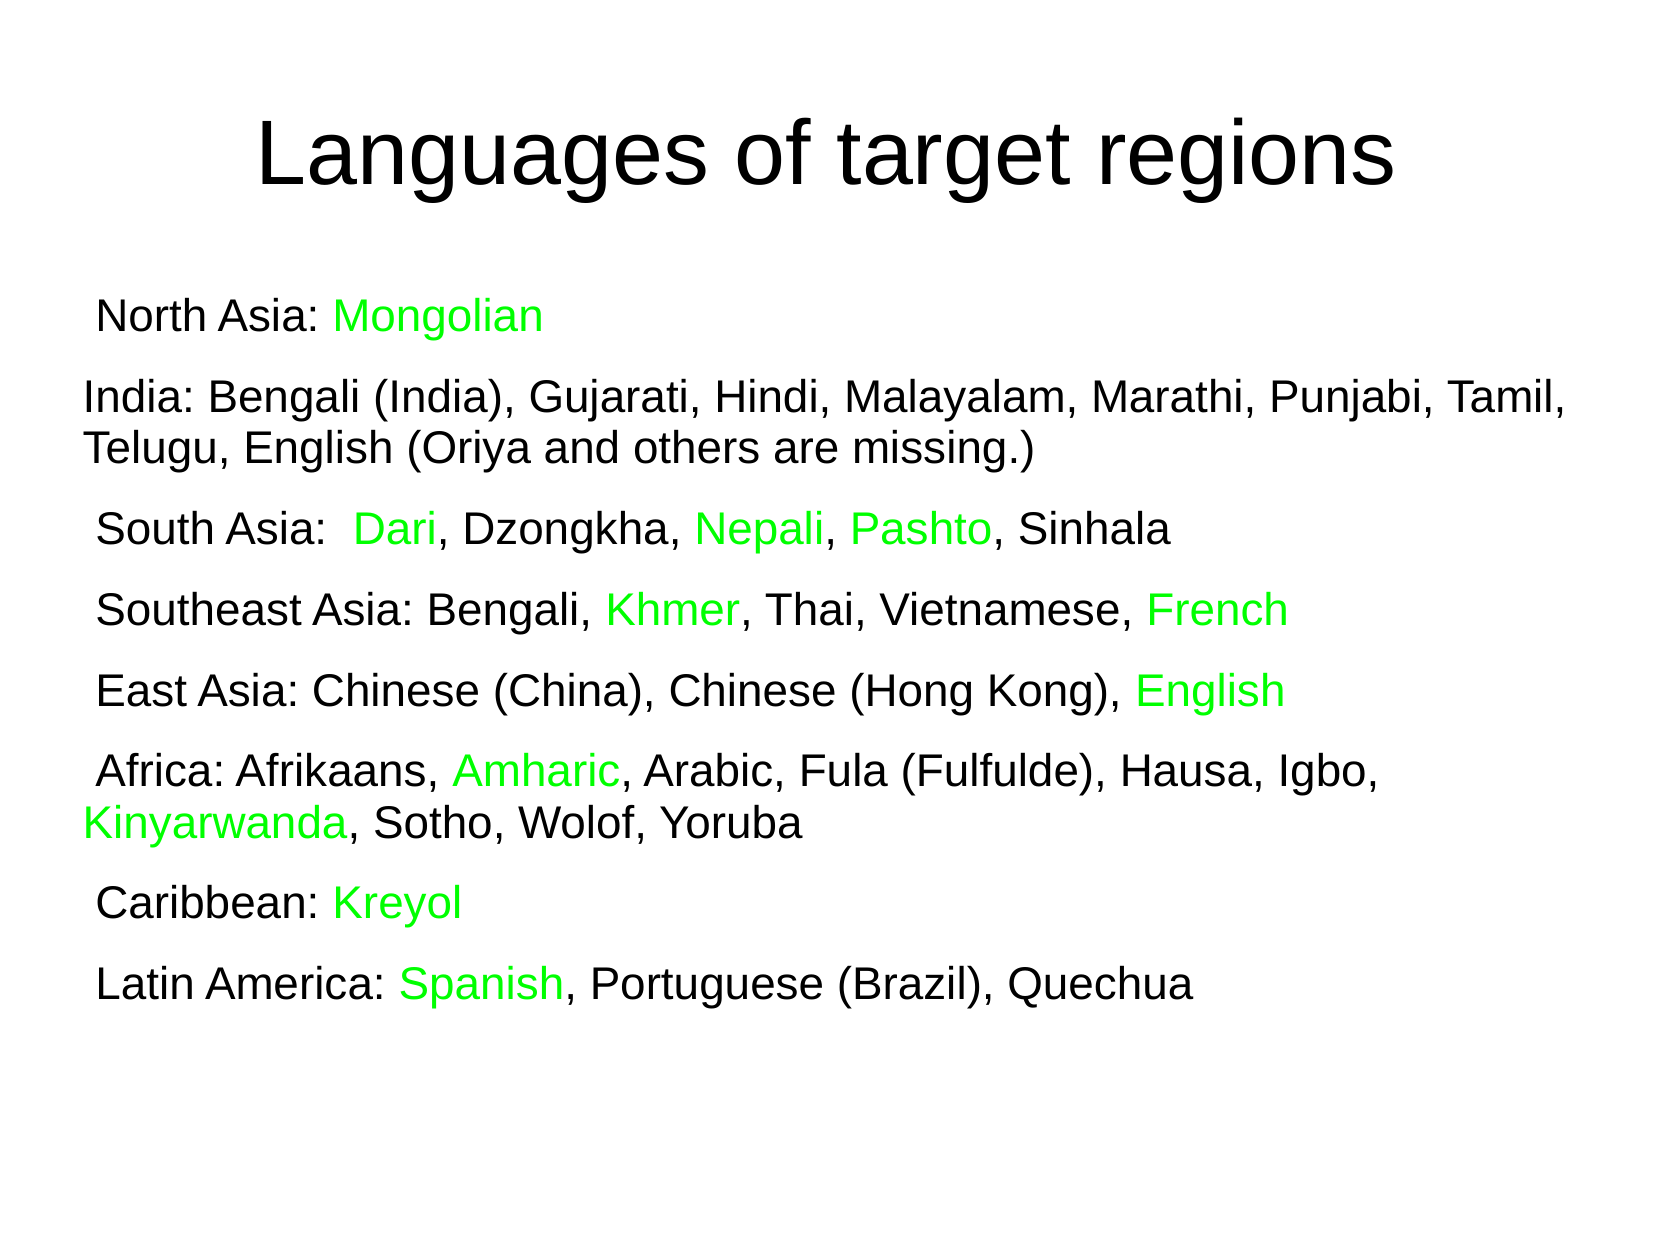

# Languages of target regions
 North Asia: Mongolian
India: Bengali (India), Gujarati, Hindi, Malayalam, Marathi, Punjabi, Tamil, Telugu, English (Oriya and others are missing.)
 South Asia: Dari, Dzongkha, Nepali, Pashto, Sinhala
 Southeast Asia: Bengali, Khmer, Thai, Vietnamese, French
 East Asia: Chinese (China), Chinese (Hong Kong), English
 Africa: Afrikaans, Amharic, Arabic, Fula (Fulfulde), Hausa, Igbo, Kinyarwanda, Sotho, Wolof, Yoruba
 Caribbean: Kreyol
 Latin America: Spanish, Portuguese (Brazil), Quechua